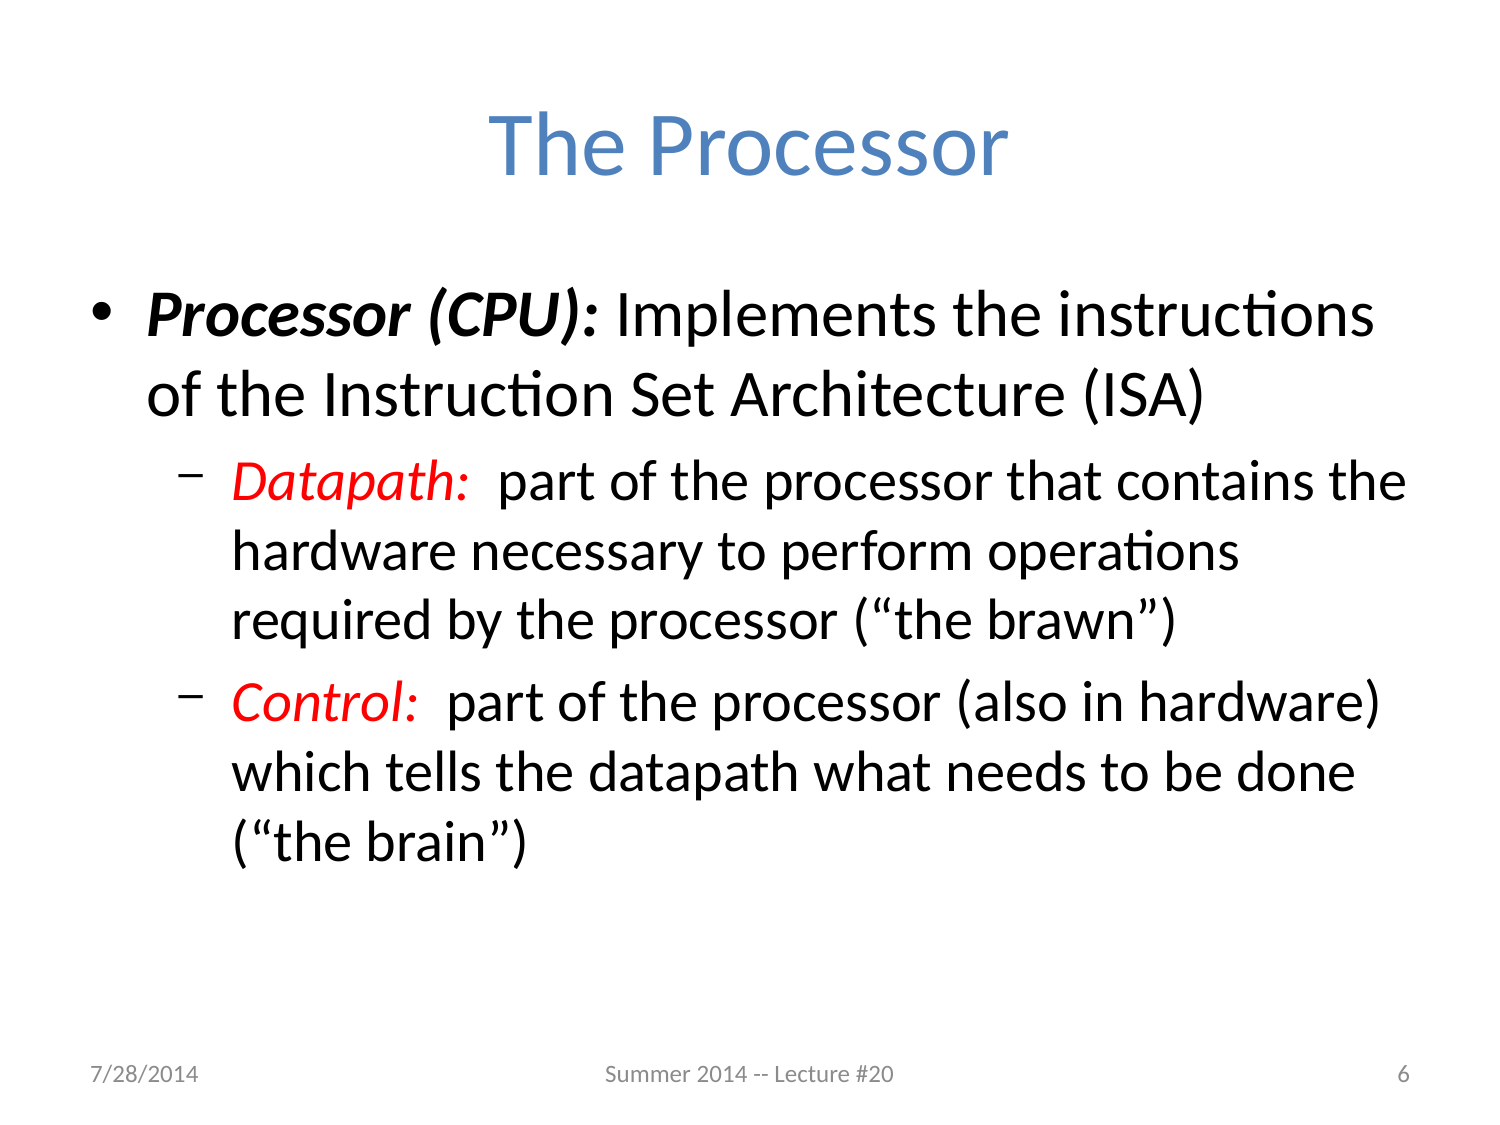

# The Processor
Processor (CPU): Implements the instructions of the Instruction Set Architecture (ISA)
Datapath: part of the processor that contains the hardware necessary to perform operations required by the processor (“the brawn”)
Control: part of the processor (also in hardware) which tells the datapath what needs to be done (“the brain”)
7/28/2014
Summer 2014 -- Lecture #20
6